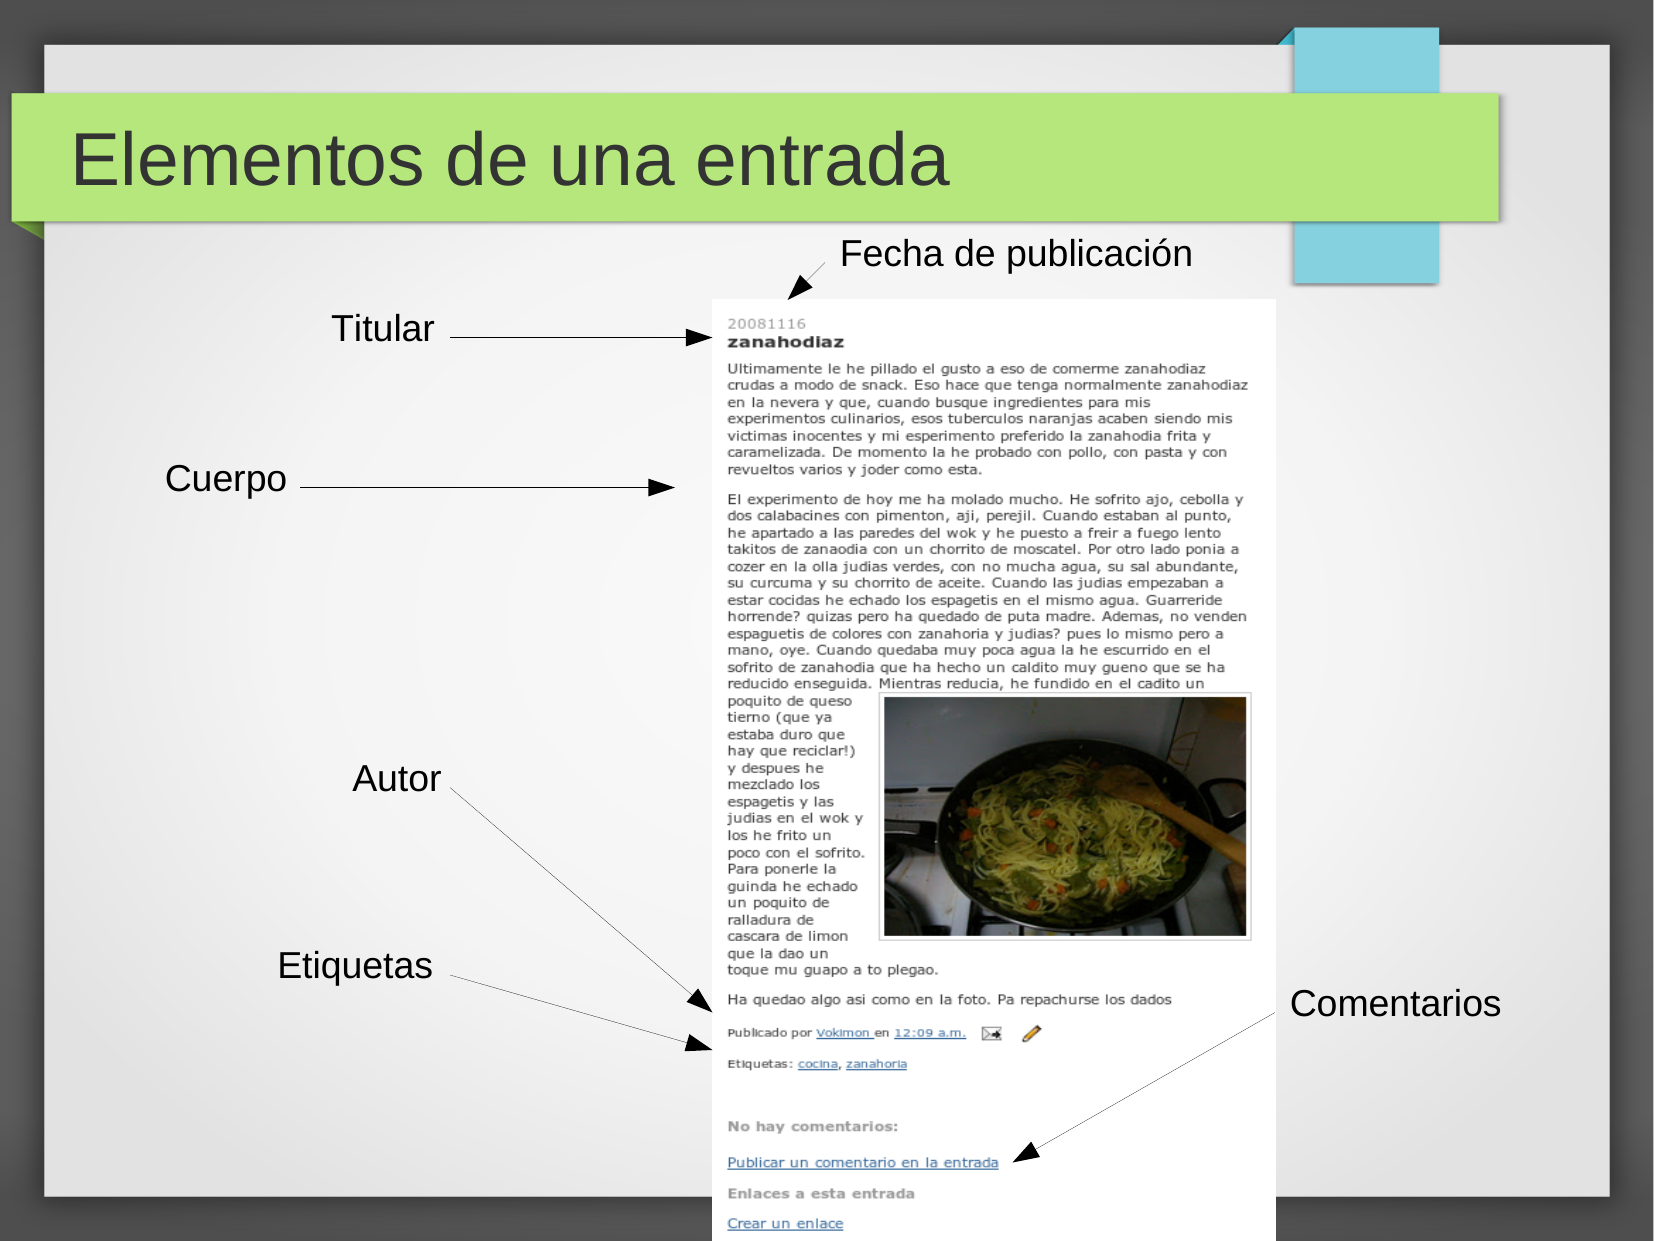

# Elementos de una entrada
Fecha de publicación
Titular
Cuerpo
Autor
Etiquetas
Comentarios